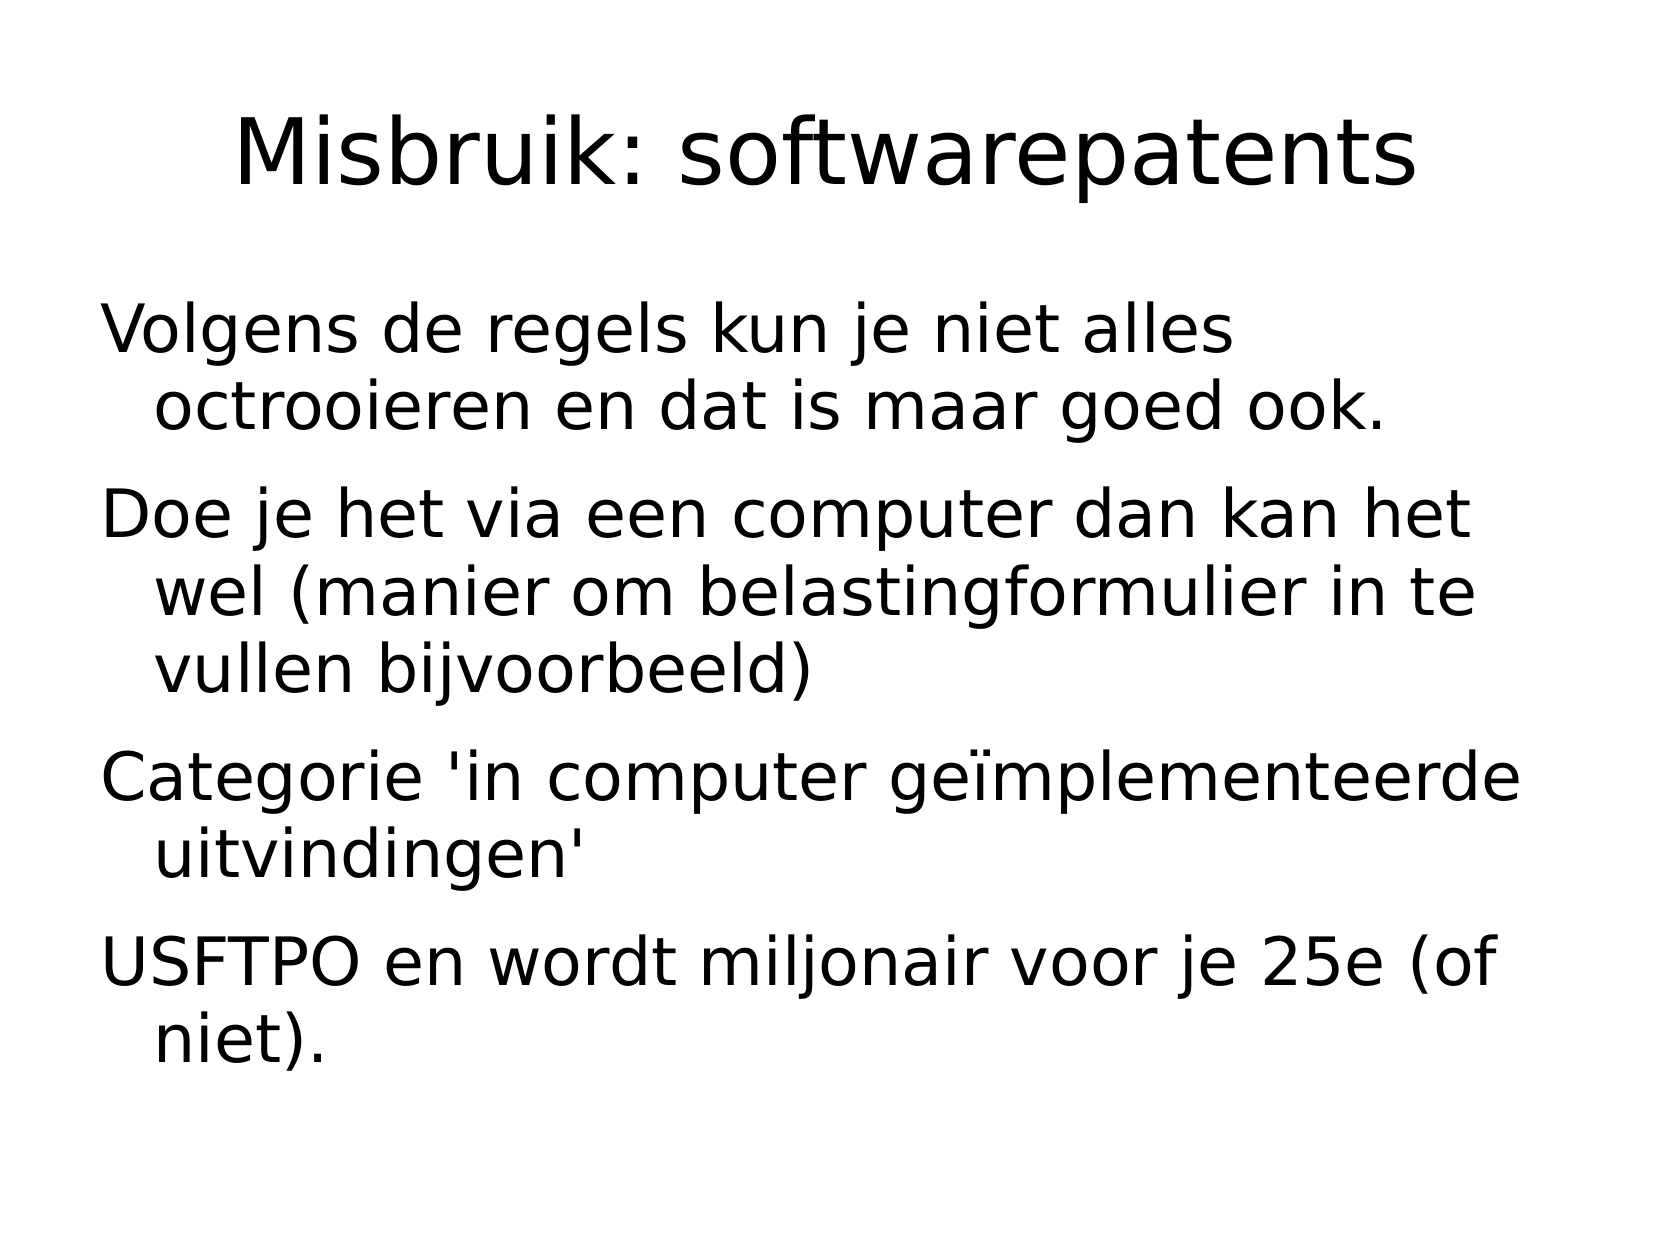

# Misbruik: softwarepatents
Volgens de regels kun je niet alles octrooieren en dat is maar goed ook.
Doe je het via een computer dan kan het wel (manier om belastingformulier in te vullen bijvoorbeeld)
Categorie 'in computer geïmplementeerde uitvindingen'
USFTPO en wordt miljonair voor je 25e (of niet).